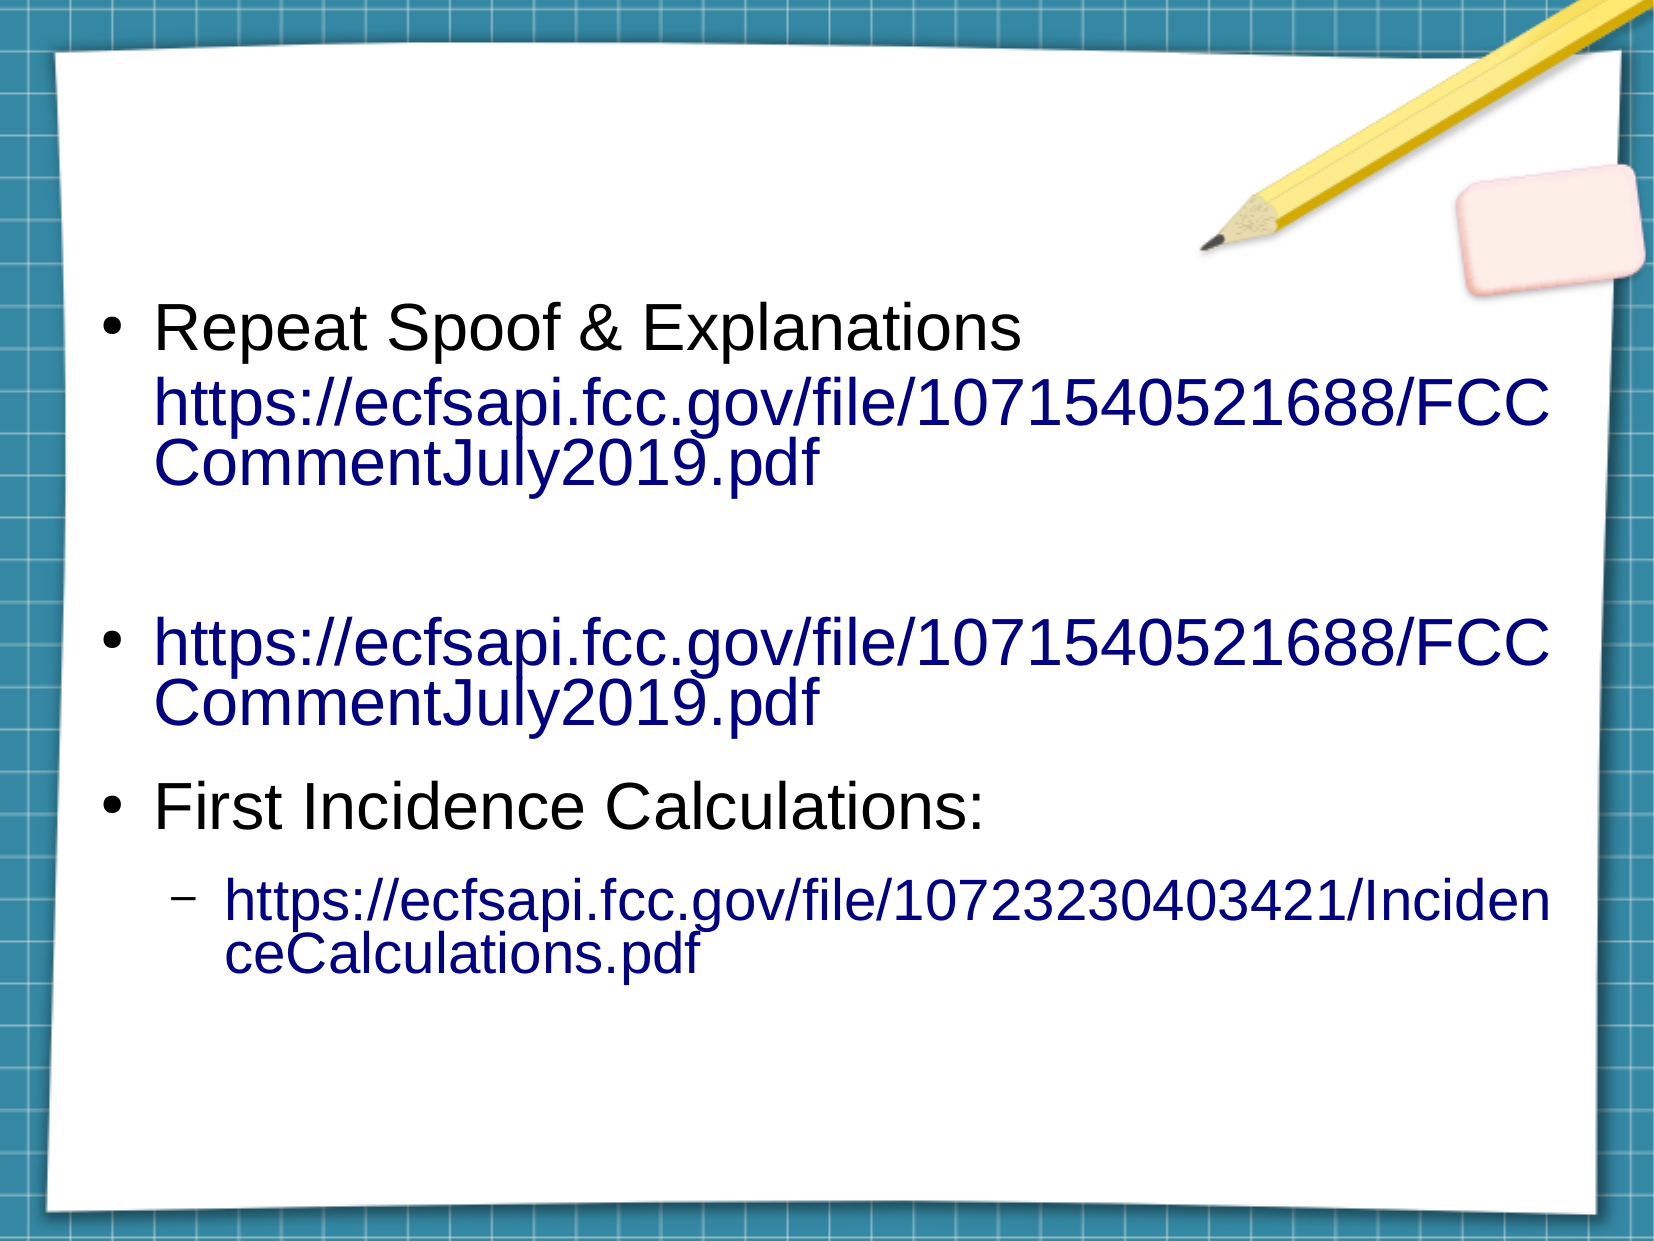

#
Repeat Spoof & Explanations https://ecfsapi.fcc.gov/file/1071540521688/FCCCommentJuly2019.pdf
https://ecfsapi.fcc.gov/file/1071540521688/FCCCommentJuly2019.pdf
First Incidence Calculations:
https://ecfsapi.fcc.gov/file/10723230403421/IncidenceCalculations.pdf